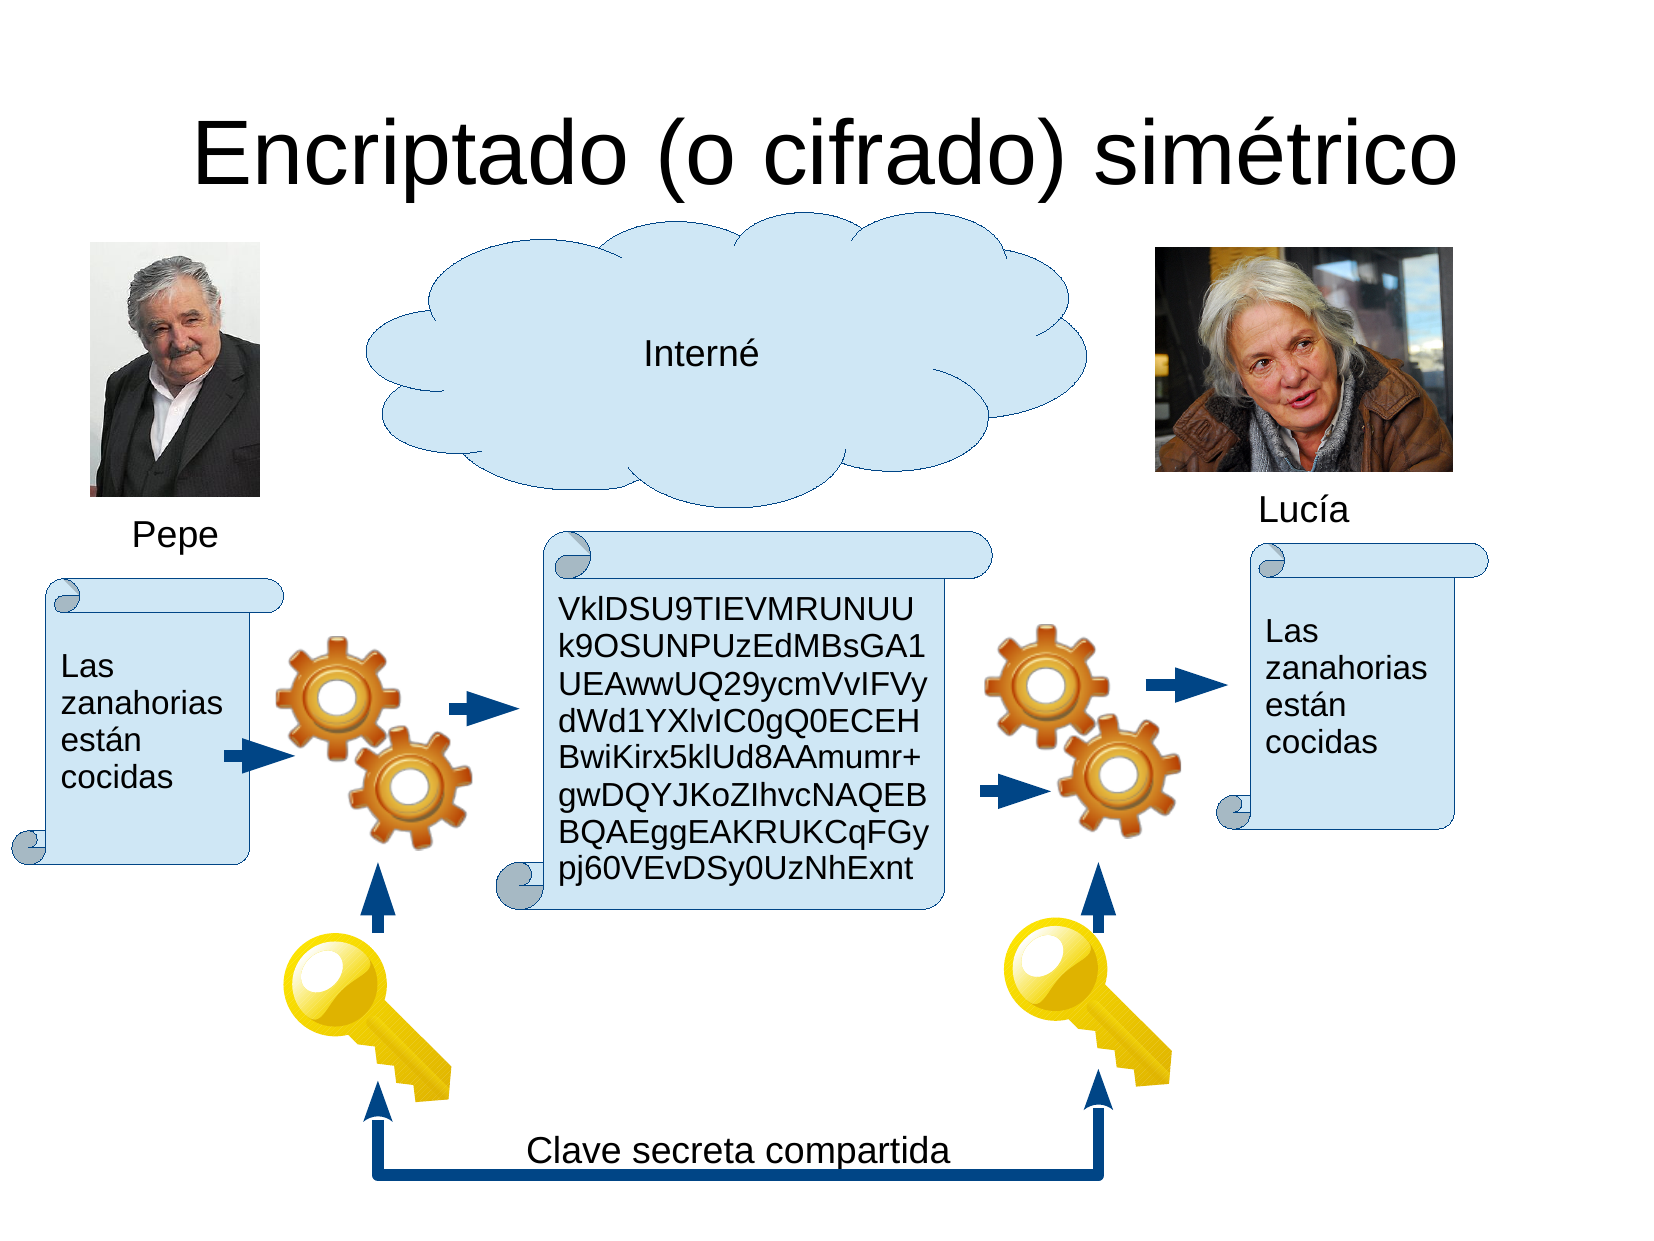

# Encriptado (o cifrado) simétrico
Interné
Pepe
Lucía
VklDSU9TIEVMRUNUUk9OSUNPUzEdMBsGA1UEAwwUQ29ycmVvIFVydWd1YXlvIC0gQ0ECEHBwiKirx5klUd8AAmumr+gwDQYJKoZIhvcNAQEBBQAEggEAKRUKCqFGypj60VEvDSy0UzNhExnt
Las zanahorias están cocidas
Las zanahorias están cocidas
Clave secreta compartida